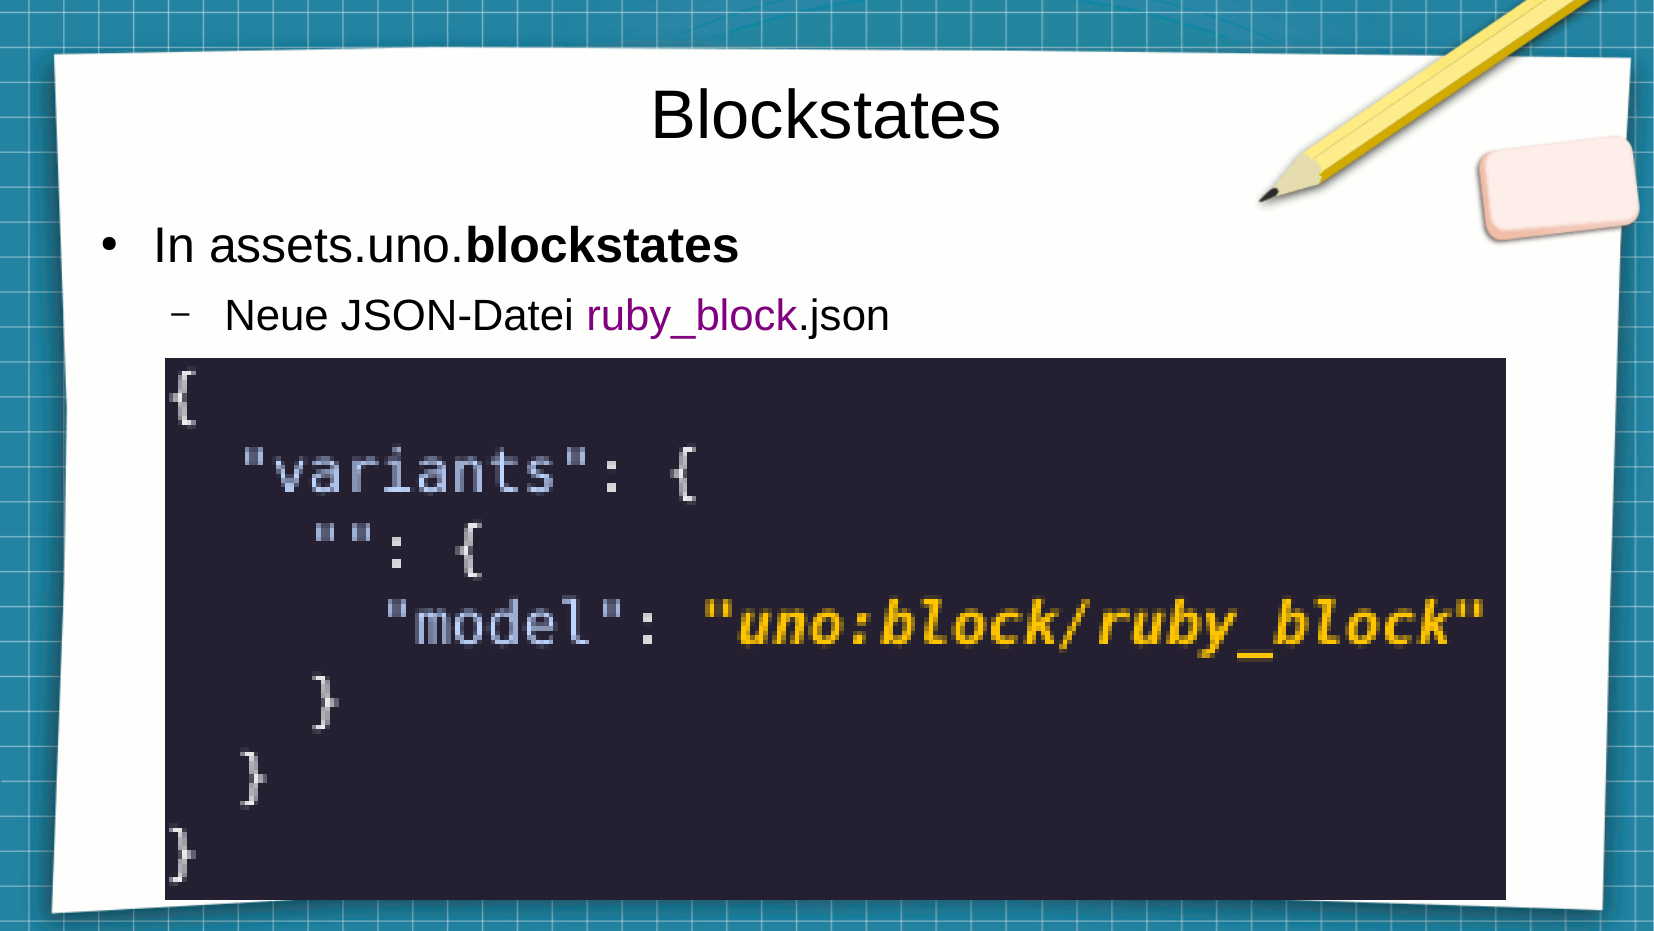

# Blockstates
In assets.uno.blockstates
Neue JSON-Datei ruby_block.json